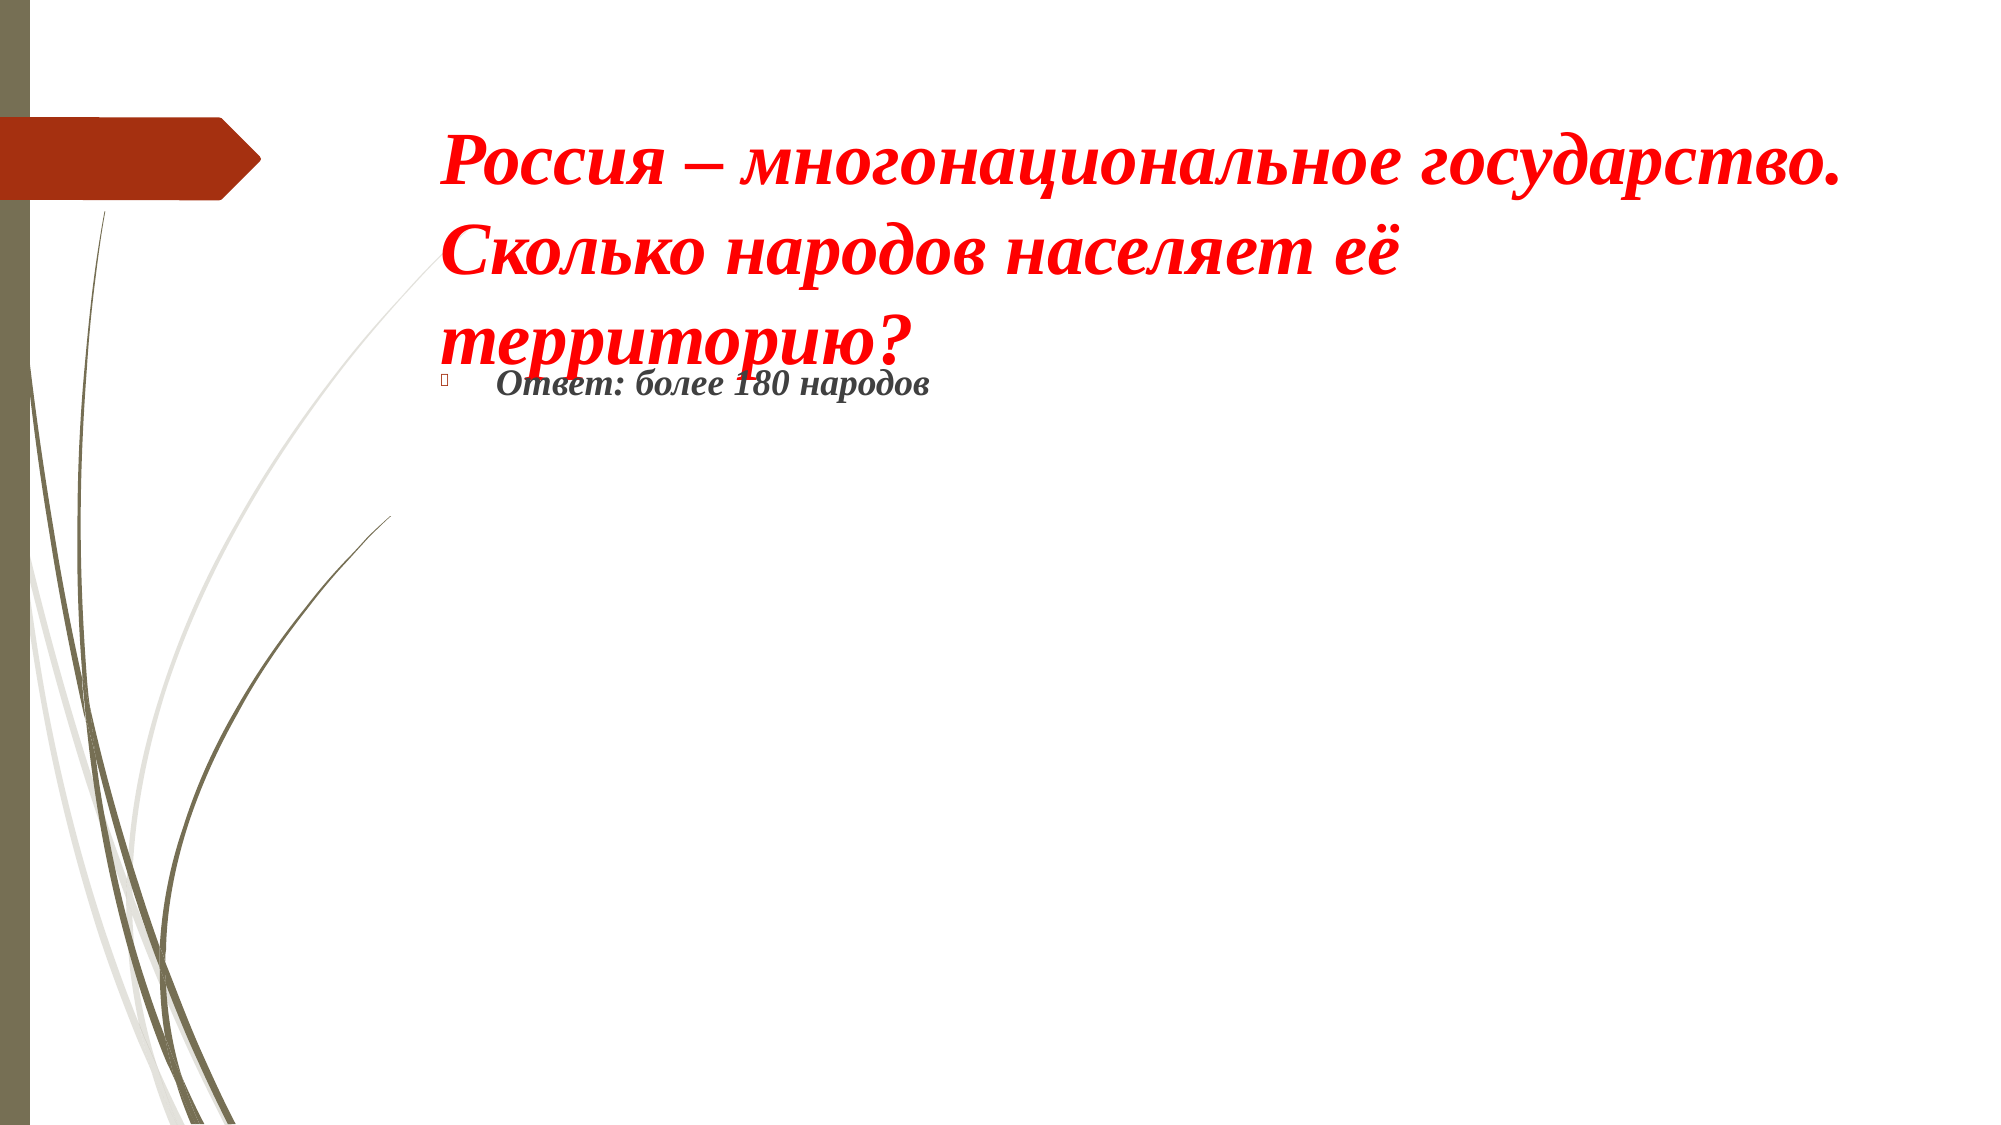

# Россия – многонациональное государство. Сколько народов населяет её территорию?
Ответ: более 180 народов